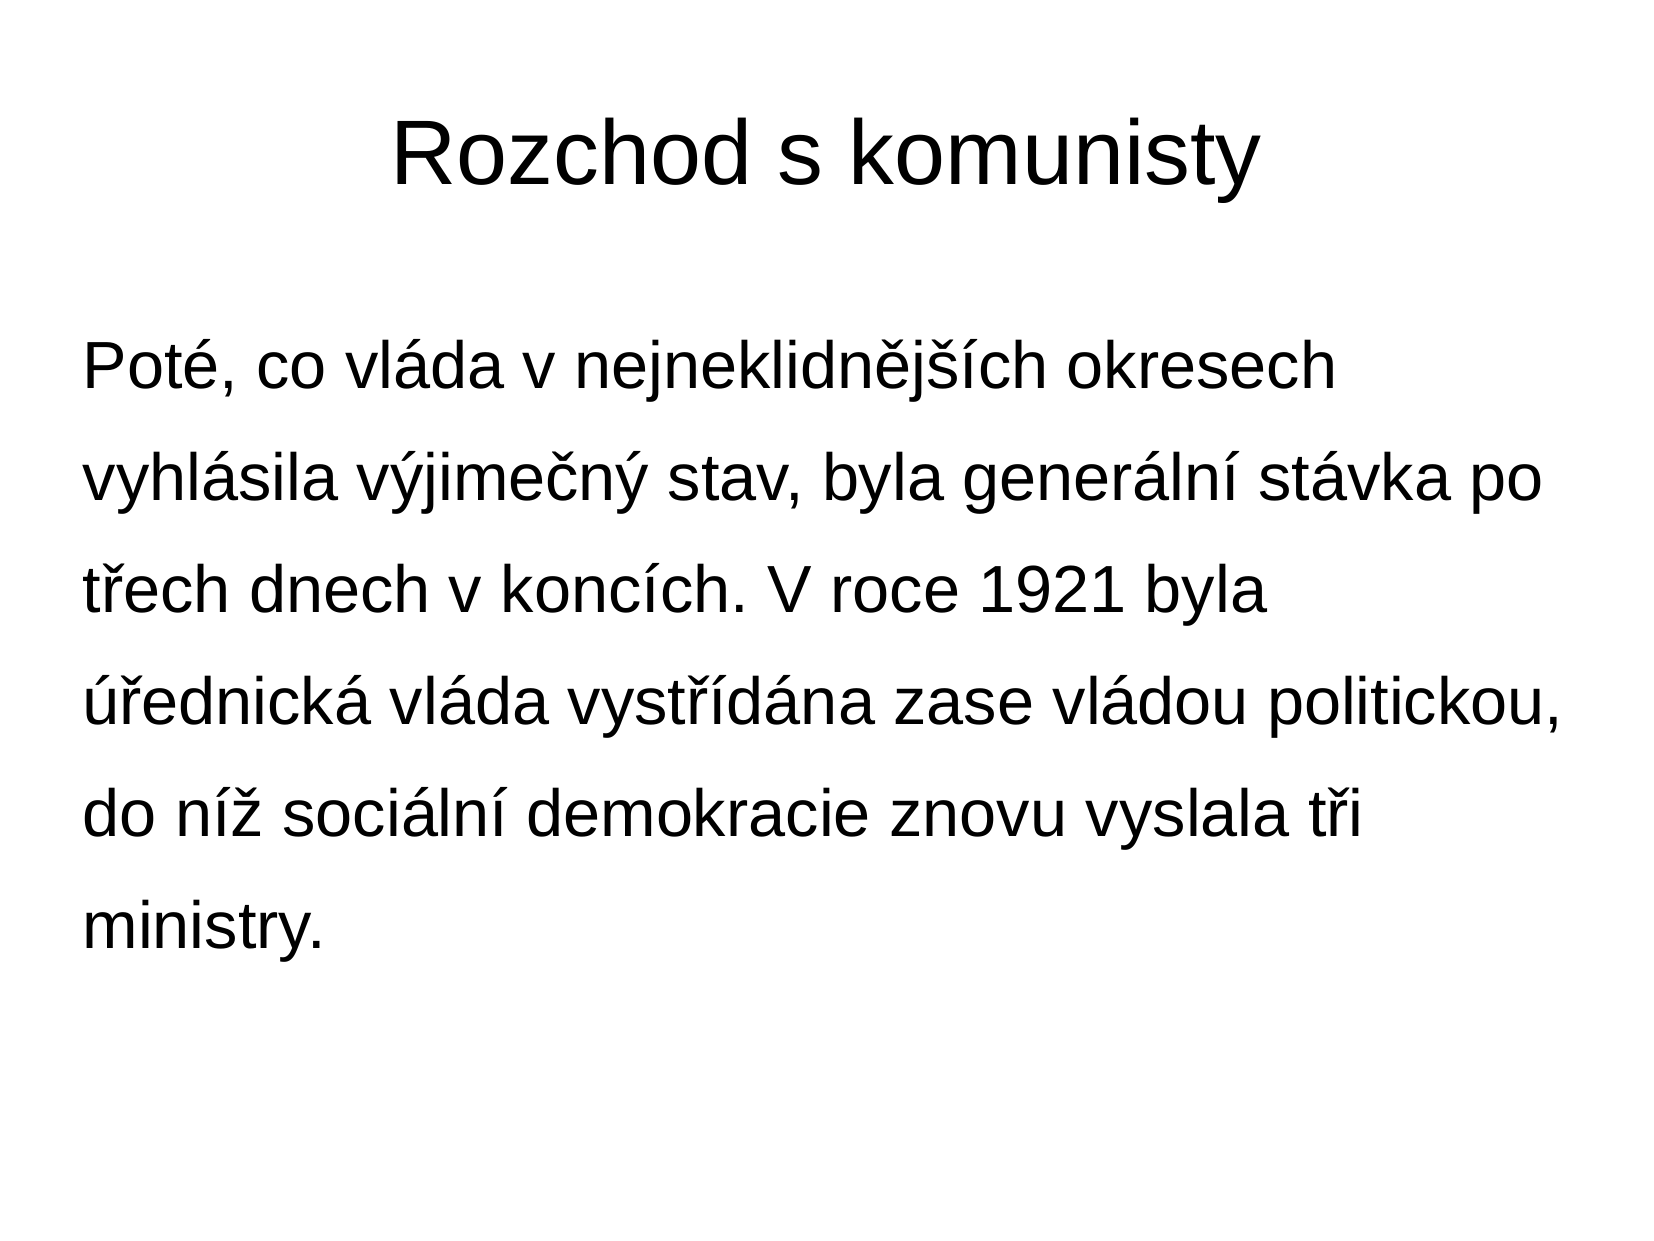

# Rozchod s komunisty
Poté, co vláda v nejneklidnějších okresech vyhlásila výjimečný stav, byla generální stávka po třech dnech v koncích. V roce 1921 byla úřednická vláda vystřídána zase vládou politickou, do níž sociální demokracie znovu vyslala tři ministry.